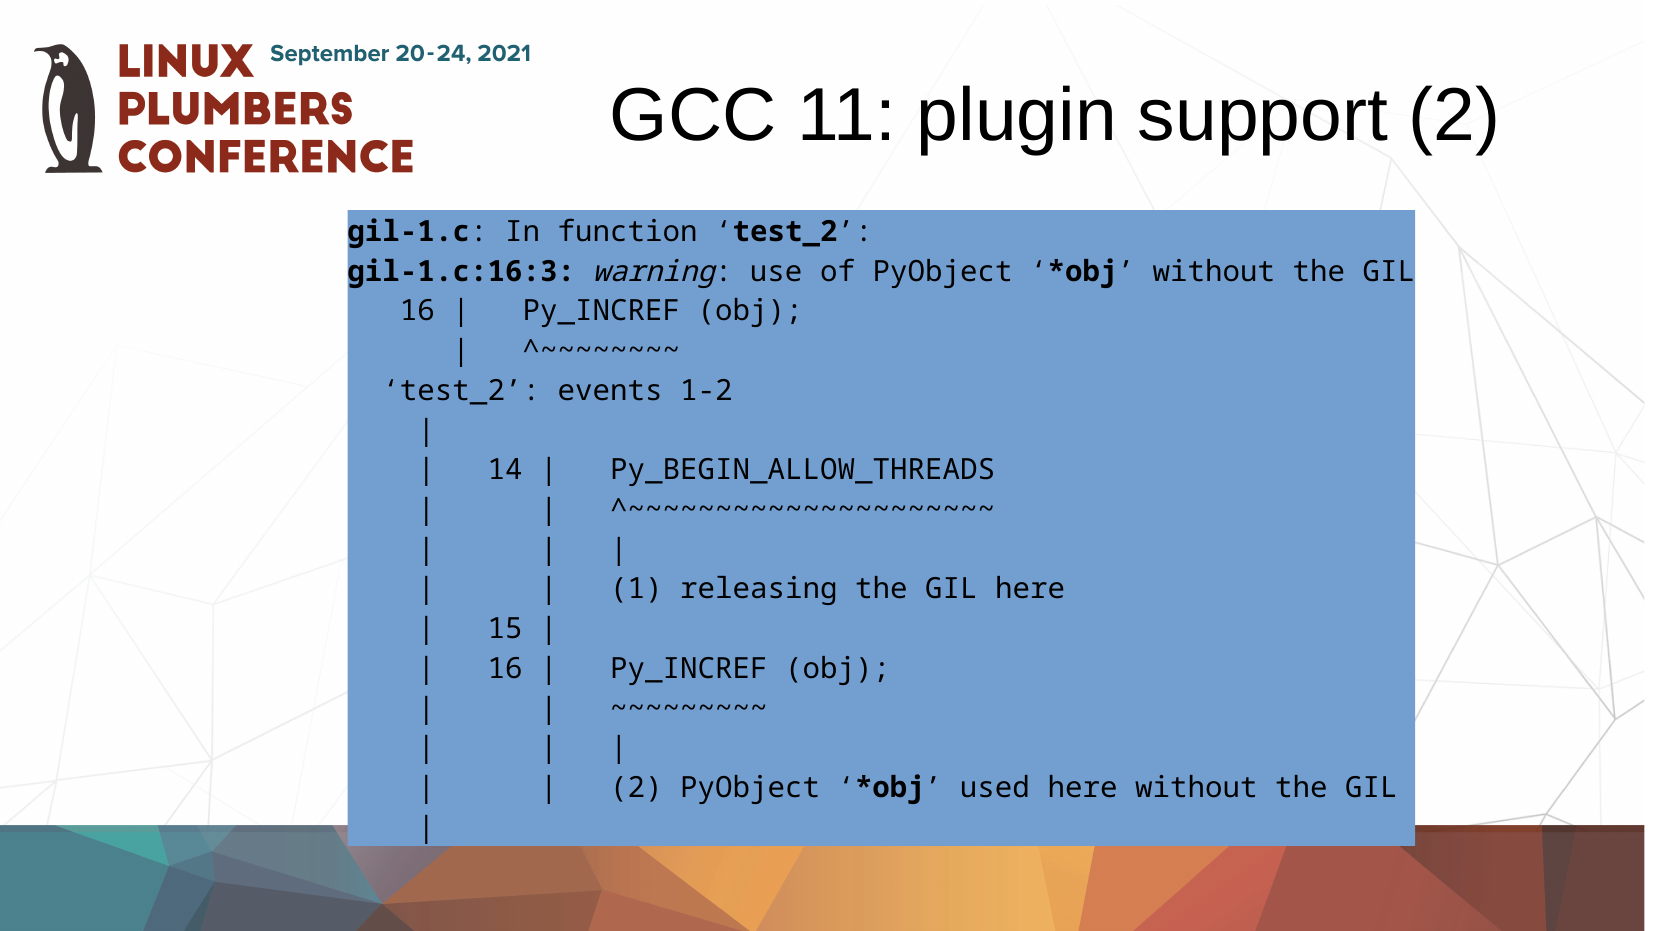

# GCC 11: plugin support (2)
gil-1.c: In function ‘test_2’:
gil-1.c:16:3: warning: use of PyObject ‘*obj’ without the GIL
 16 | Py_INCREF (obj);
 | ^~~~~~~~~
 ‘test_2’: events 1-2
 |
 | 14 | Py_BEGIN_ALLOW_THREADS
 | | ^~~~~~~~~~~~~~~~~~~~~~
 | | |
 | | (1) releasing the GIL here
 | 15 |
 | 16 | Py_INCREF (obj);
 | | ~~~~~~~~~
 | | |
 | | (2) PyObject ‘*obj’ used here without the GIL
 |